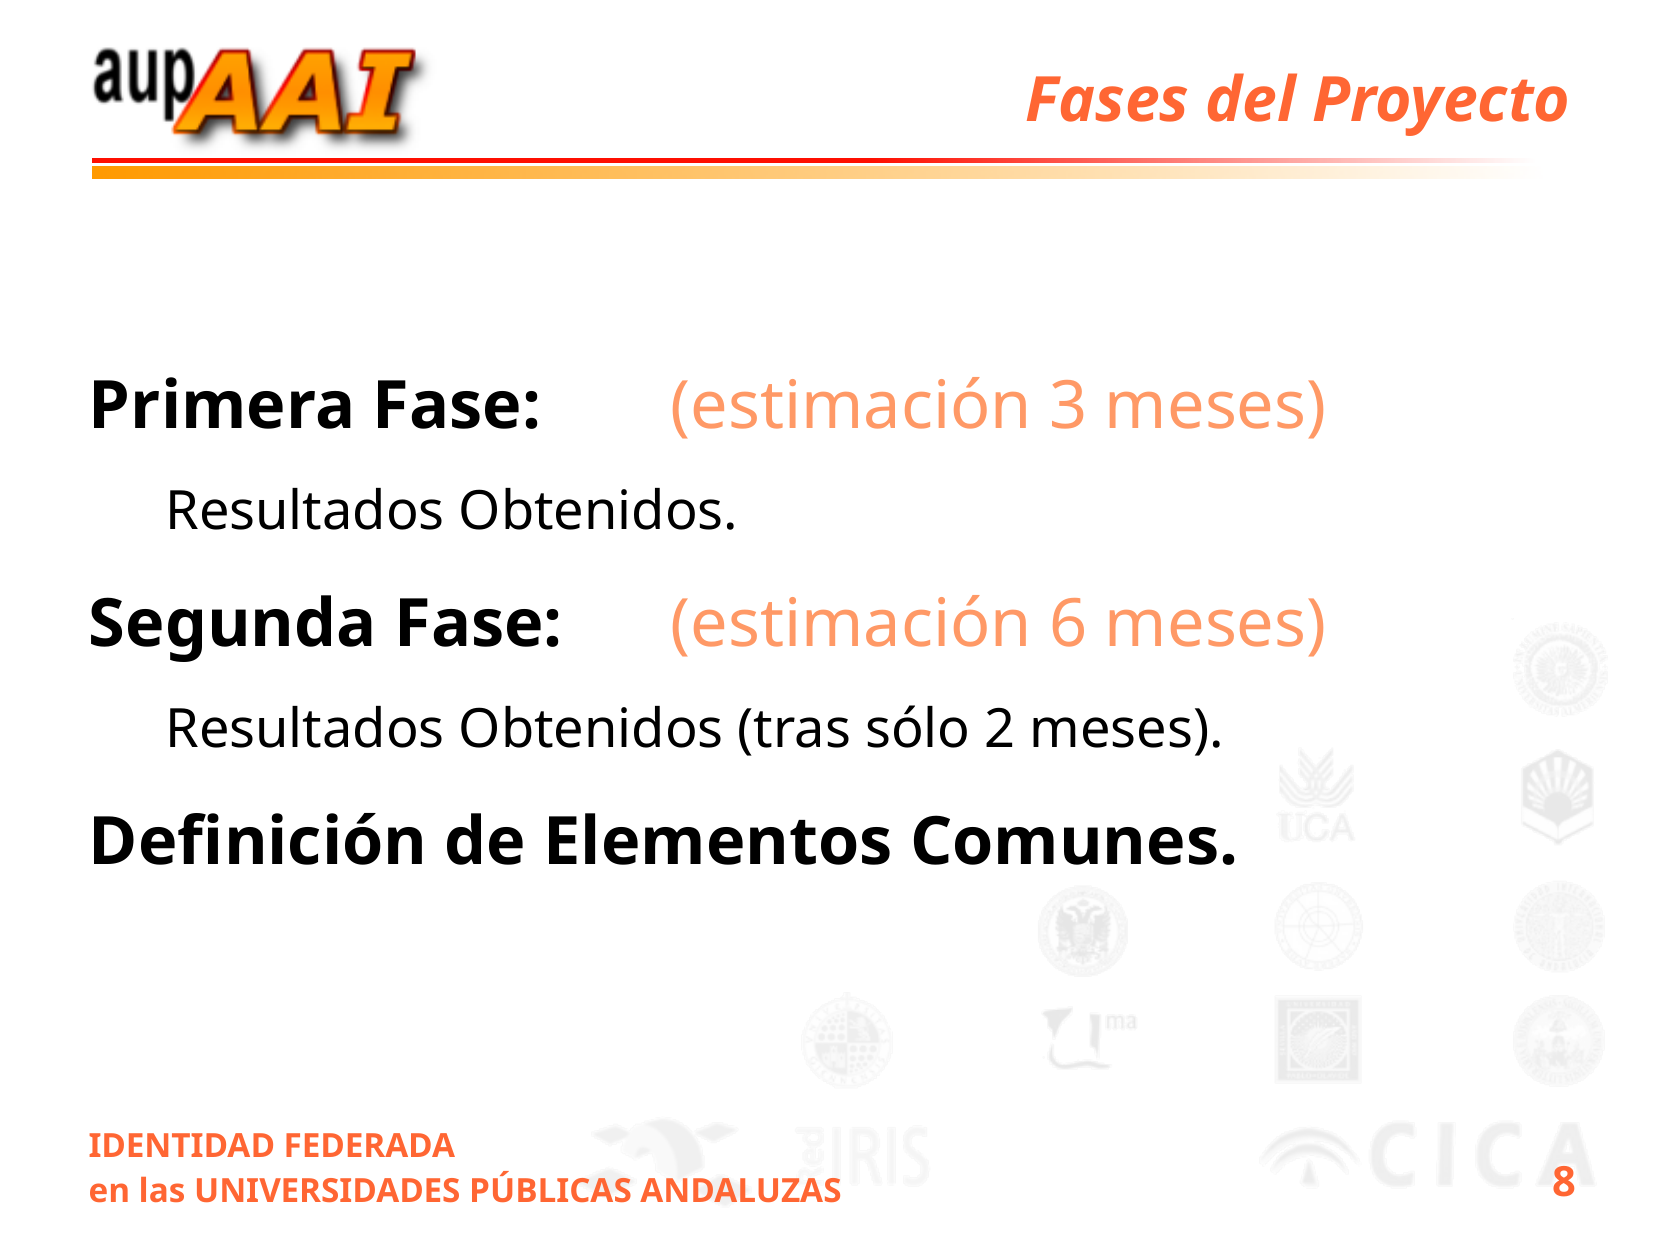

# Fases del Proyecto
Primera Fase: 		(estimación 3 meses)
Resultados Obtenidos.
Segunda Fase:		(estimación 6 meses)
Resultados Obtenidos (tras sólo 2 meses).
Definición de Elementos Comunes.
8